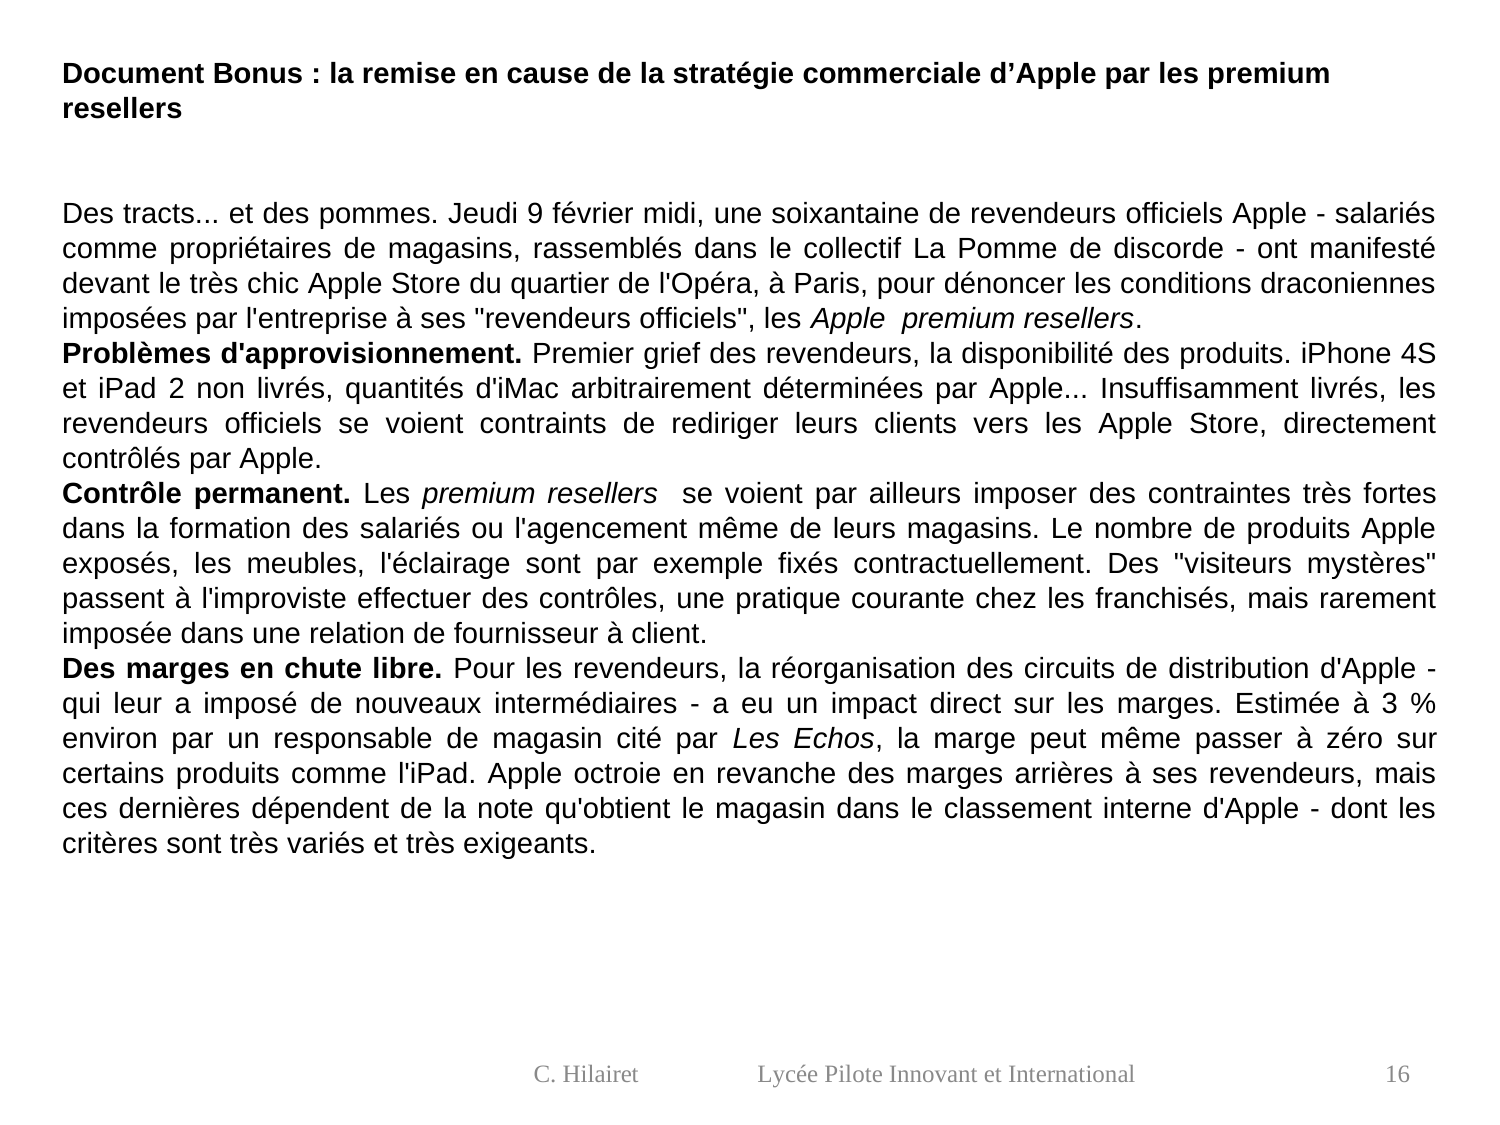

Document Bonus : la remise en cause de la stratégie commerciale d’Apple par les premium resellers
Des tracts... et des pommes. Jeudi 9 février midi, une soixantaine de revendeurs officiels Apple - salariés comme propriétaires de magasins, rassemblés dans le collectif La Pomme de discorde - ont manifesté devant le très chic Apple Store du quartier de l'Opéra, à Paris, pour dénoncer les conditions draconiennes imposées par l'entreprise à ses "revendeurs officiels", les Apple premium resellers.
Problèmes d'approvisionnement. Premier grief des revendeurs, la disponibilité des produits. iPhone 4S et iPad 2 non livrés, quantités d'iMac arbitrairement déterminées par Apple... Insuffisamment livrés, les revendeurs officiels se voient contraints de rediriger leurs clients vers les Apple Store, directement contrôlés par Apple.
Contrôle permanent. Les premium resellers se voient par ailleurs imposer des contraintes très fortes dans la formation des salariés ou l'agencement même de leurs magasins. Le nombre de produits Apple exposés, les meubles, l'éclairage sont par exemple fixés contractuellement. Des "visiteurs mystères" passent à l'improviste effectuer des contrôles, une pratique courante chez les franchisés, mais rarement imposée dans une relation de fournisseur à client.
Des marges en chute libre. Pour les revendeurs, la réorganisation des circuits de distribution d'Apple - qui leur a imposé de nouveaux intermédiaires - a eu un impact direct sur les marges. Estimée à 3 % environ par un responsable de magasin cité par Les Echos, la marge peut même passer à zéro sur certains produits comme l'iPad. Apple octroie en revanche des marges arrières à ses revendeurs, mais ces dernières dépendent de la note qu'obtient le magasin dans le classement interne d'Apple - dont les critères sont très variés et très exigeants.
C. Hilairet Lycée Pilote Innovant et International